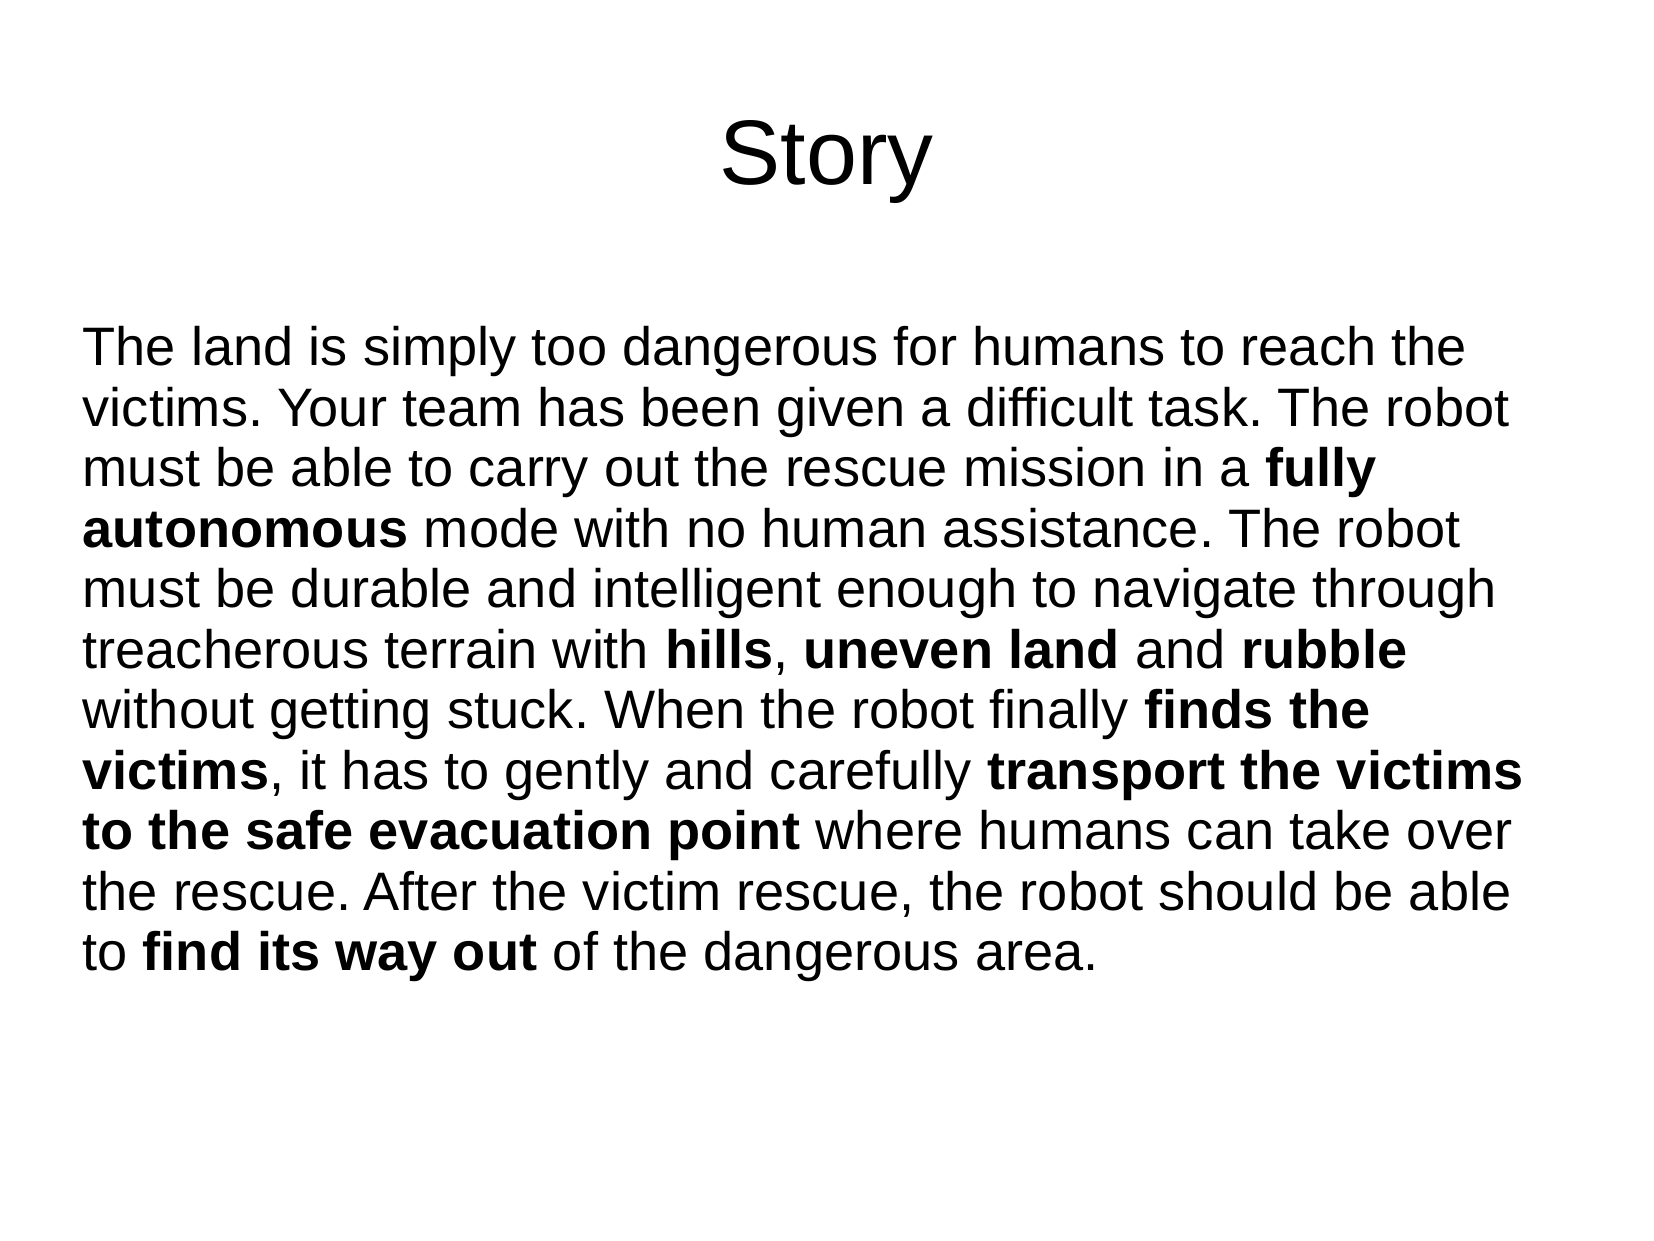

# Story
The land is simply too dangerous for humans to reach the victims. Your team has been given a difficult task. The robot must be able to carry out the rescue mission in a fully autonomous mode with no human assistance. The robot must be durable and intelligent enough to navigate through treacherous terrain with hills, uneven land and rubble without getting stuck. When the robot finally finds the victims, it has to gently and carefully transport the victims to the safe evacuation point where humans can take over the rescue. After the victim rescue, the robot should be able to find its way out of the dangerous area.